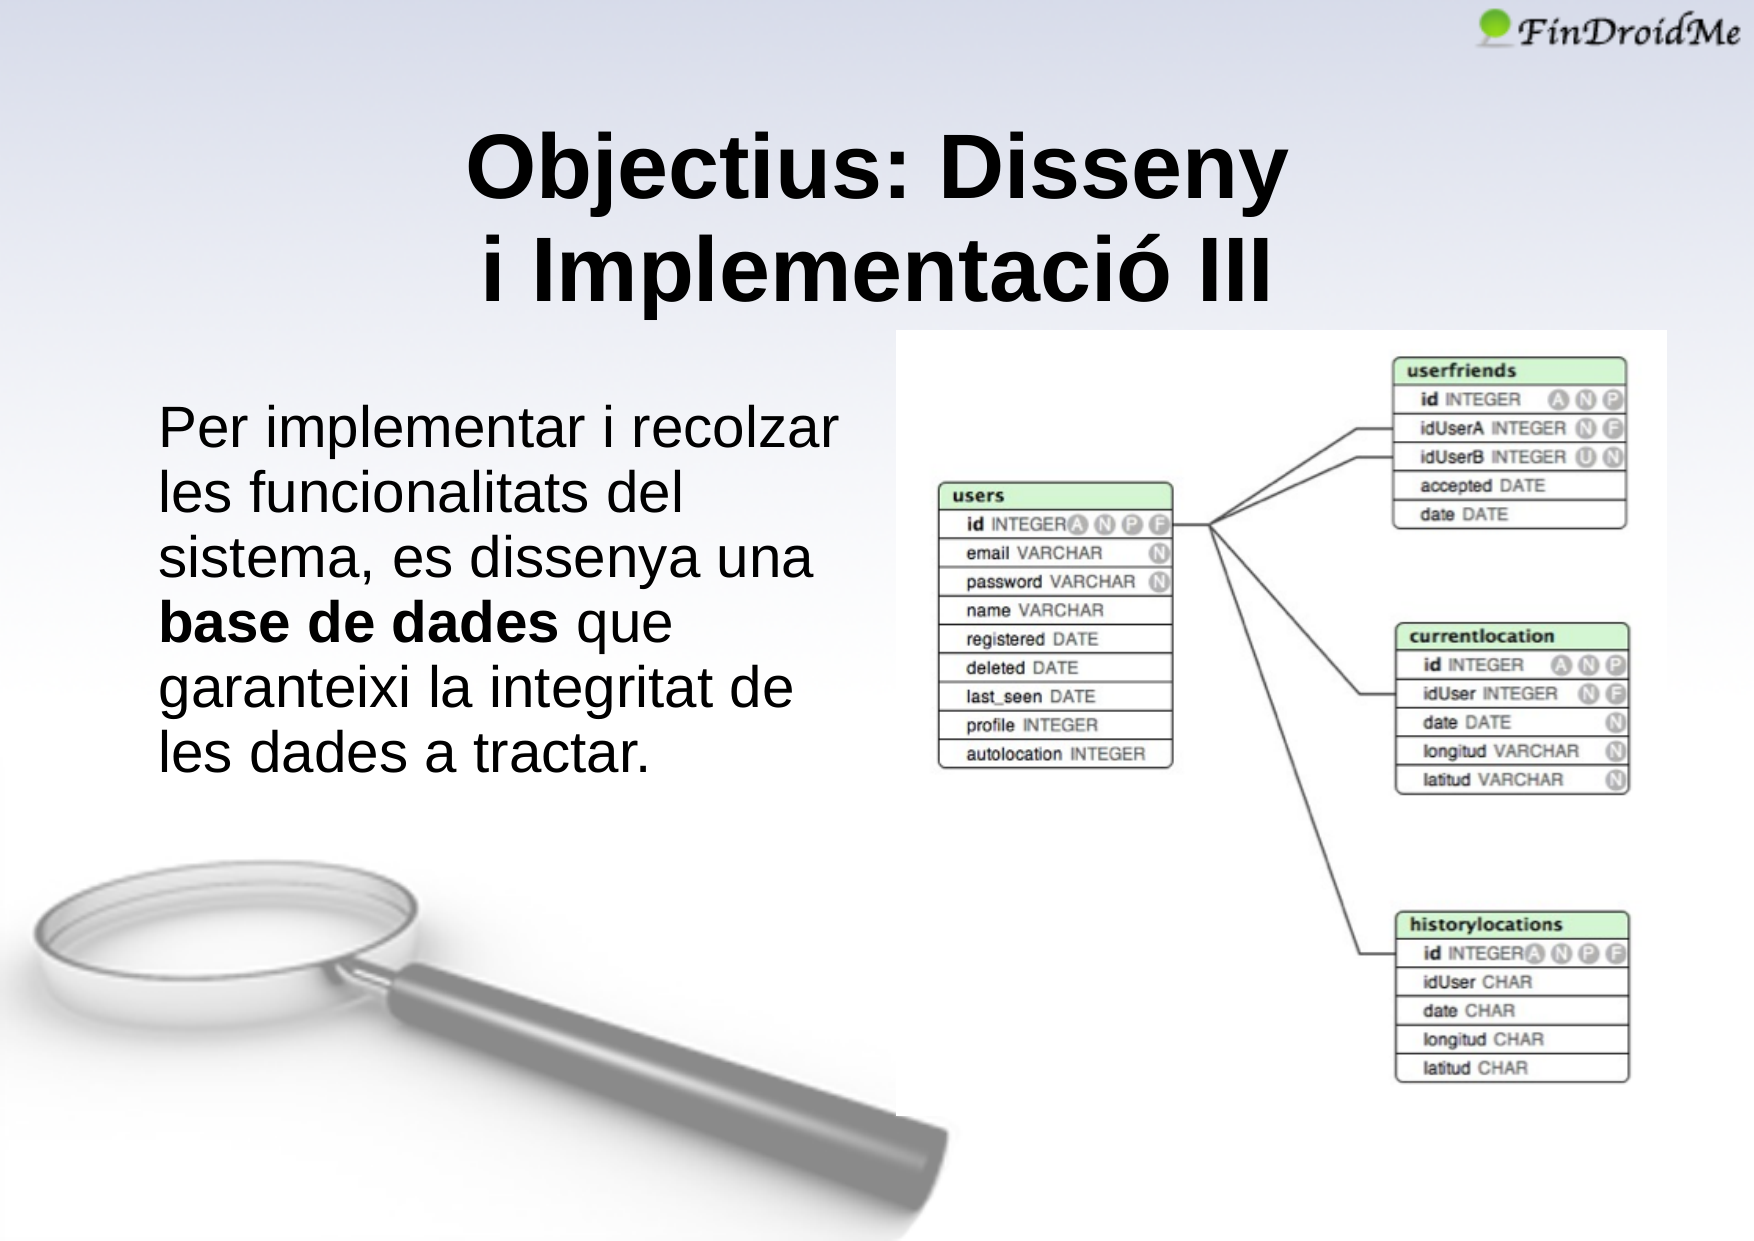

# Objectius: Disseny i Implementació III
Per implementar i recolzar les funcionalitats del sistema, es dissenya una base de dades que garanteixi la integritat de les dades a tractar.